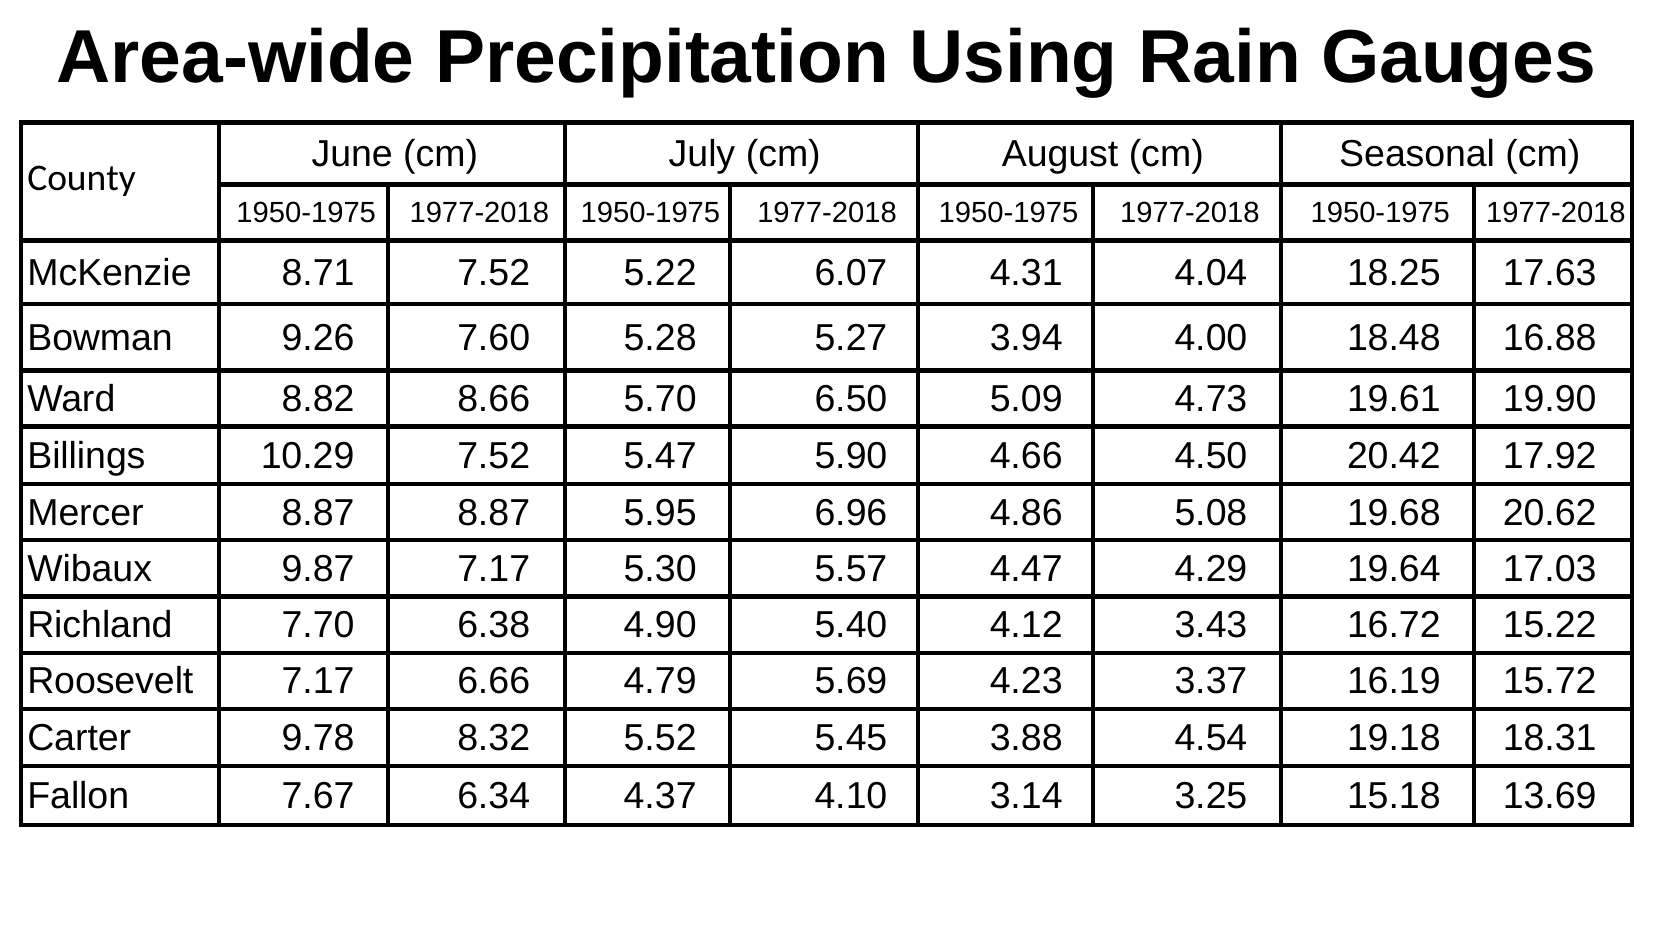

# Area-wide Precipitation Using Rain Gauges
| County | June (cm) | | July (cm) | | August (cm) | | Seasonal (cm) | |
| --- | --- | --- | --- | --- | --- | --- | --- | --- |
| | 1950-1975 | 1977-2018 | 1950-1975 | 1977-2018 | 1950-1975 | 1977-2018 | 1950-1975 | 1977-2018 |
| McKenzie | 8.71 | 7.52 | 5.22 | 6.07 | 4.31 | 4.04 | 18.25 | 17.63 |
| Bowman | 9.26 | 7.60 | 5.28 | 5.27 | 3.94 | 4.00 | 18.48 | 16.88 |
| Ward | 8.82 | 8.66 | 5.70 | 6.50 | 5.09 | 4.73 | 19.61 | 19.90 |
| Billings | 10.29 | 7.52 | 5.47 | 5.90 | 4.66 | 4.50 | 20.42 | 17.92 |
| Mercer | 8.87 | 8.87 | 5.95 | 6.96 | 4.86 | 5.08 | 19.68 | 20.62 |
| Wibaux | 9.87 | 7.17 | 5.30 | 5.57 | 4.47 | 4.29 | 19.64 | 17.03 |
| Richland | 7.70 | 6.38 | 4.90 | 5.40 | 4.12 | 3.43 | 16.72 | 15.22 |
| Roosevelt | 7.17 | 6.66 | 4.79 | 5.69 | 4.23 | 3.37 | 16.19 | 15.72 |
| Carter | 9.78 | 8.32 | 5.52 | 5.45 | 3.88 | 4.54 | 19.18 | 18.31 |
| Fallon | 7.67 | 6.34 | 4.37 | 4.10 | 3.14 | 3.25 | 15.18 | 13.69 |